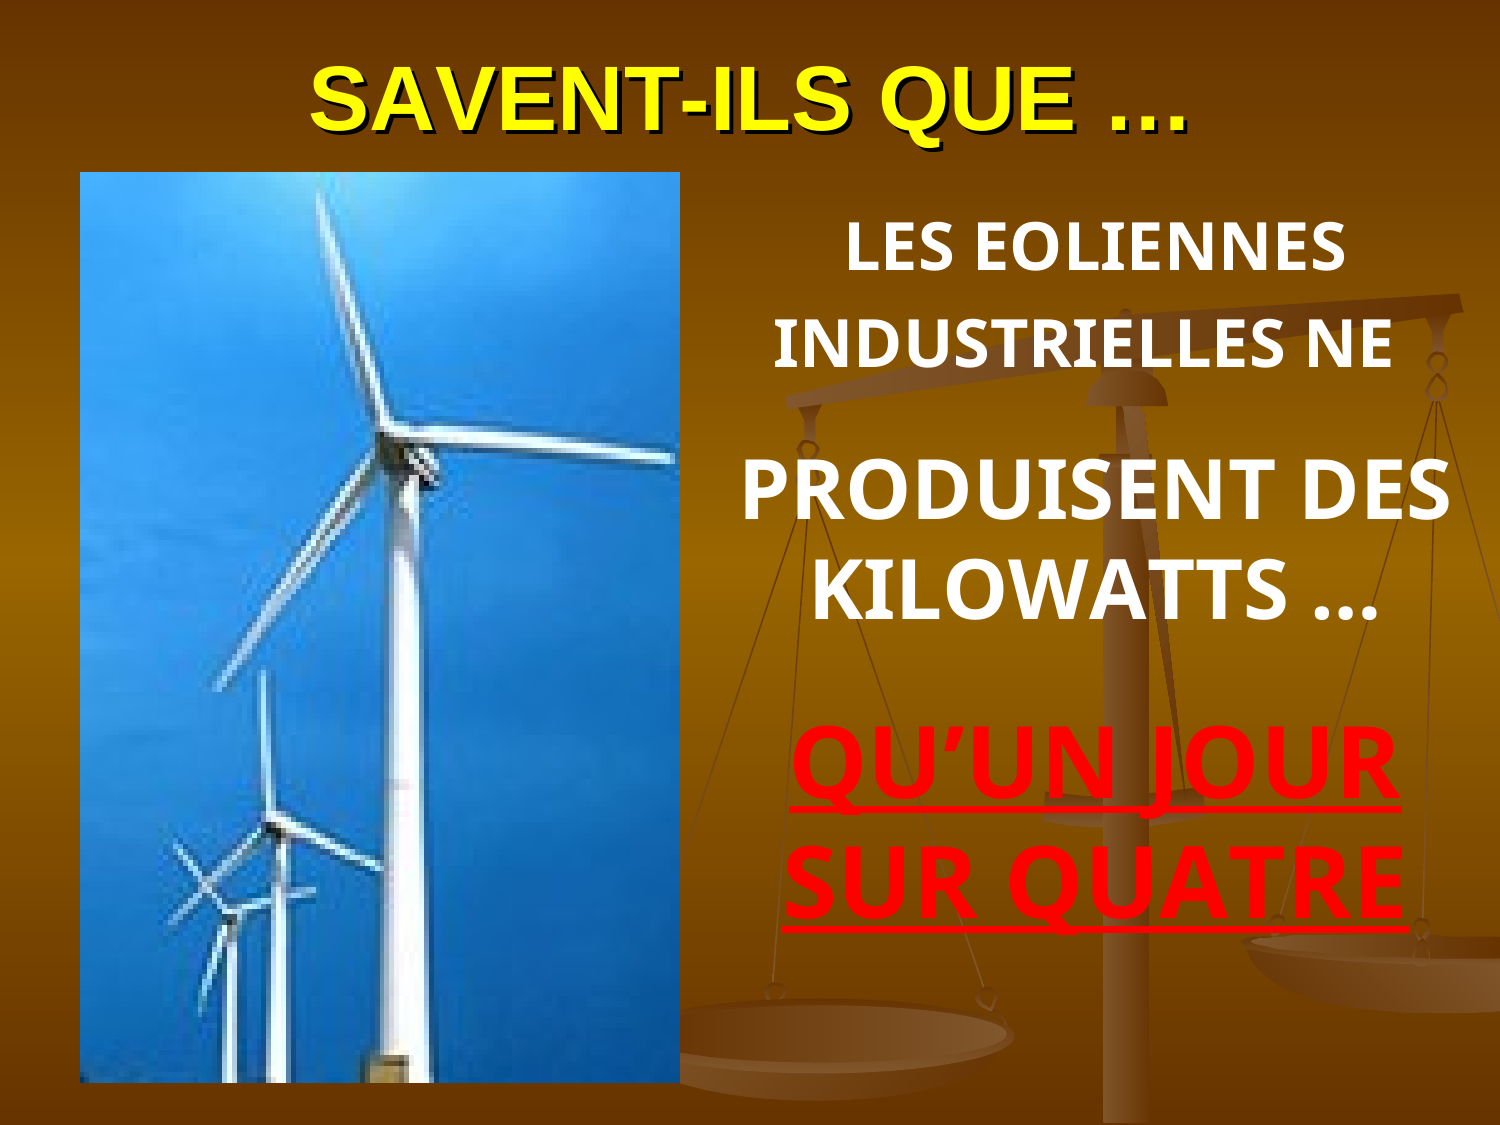

# SAVENT-ILS QUE …
LES EOLIENNES INDUSTRIELLES NE
PRODUISENT DES KILOWATTS …
QU’UN JOUR SUR QUATRE